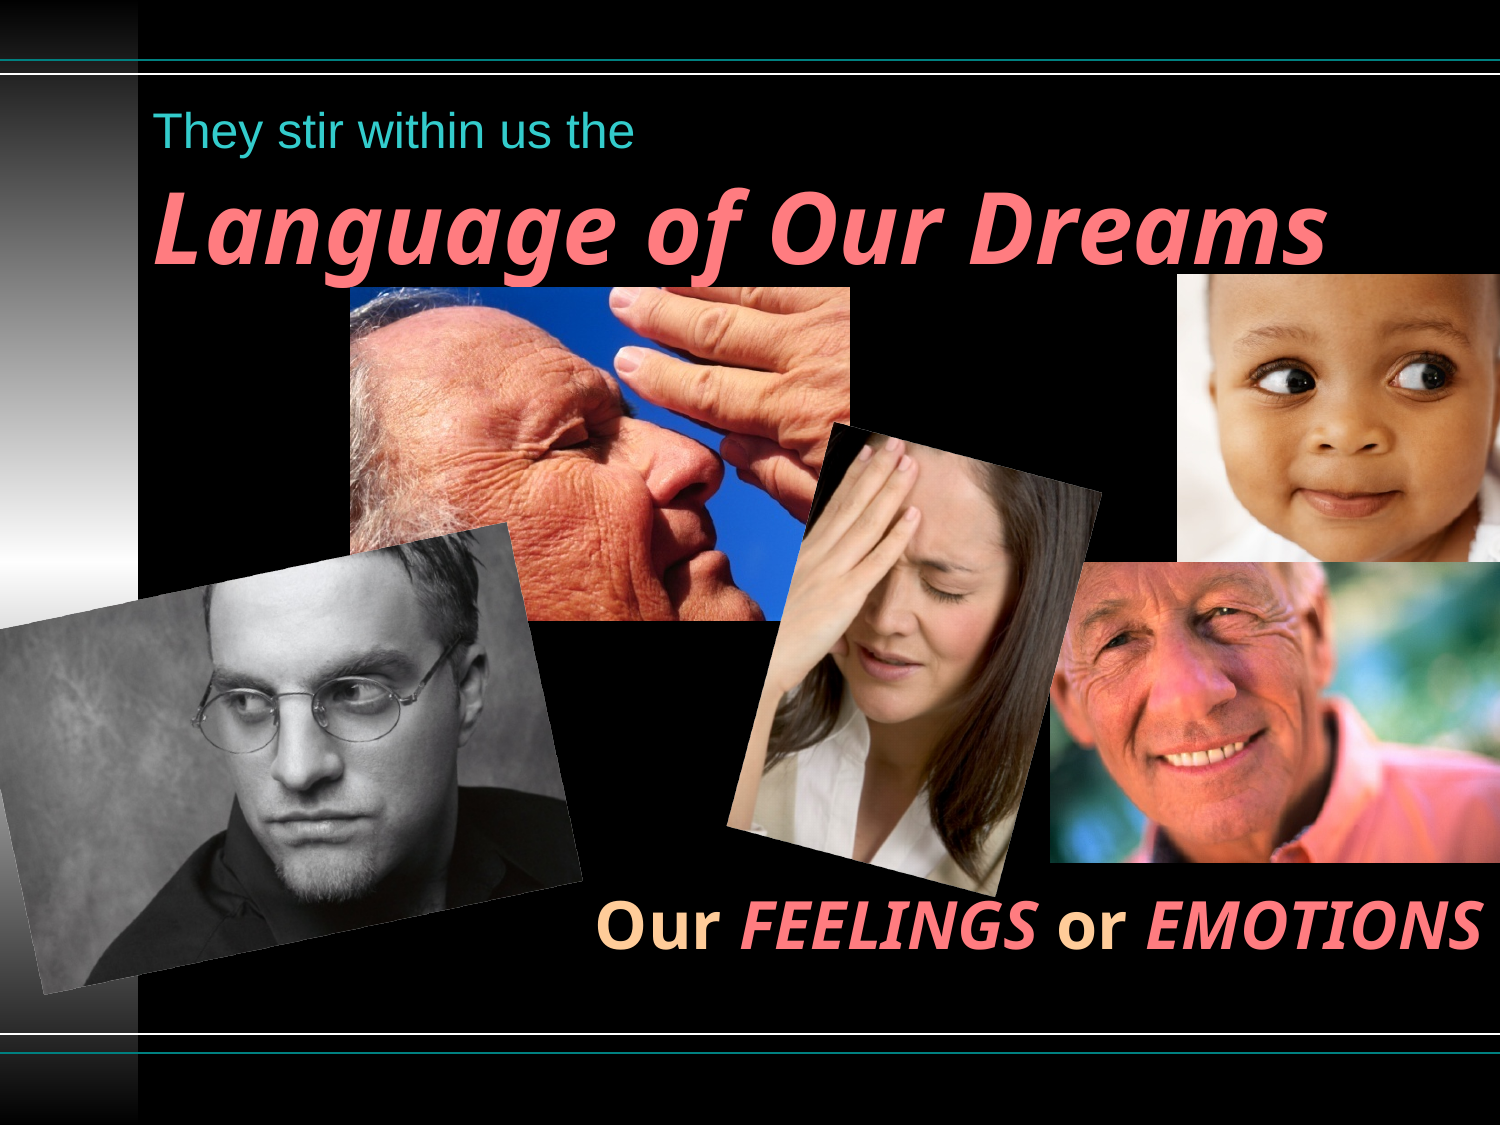

# They stir within us the Language of Our Dreams
Our FEELINGS or EMOTIONS